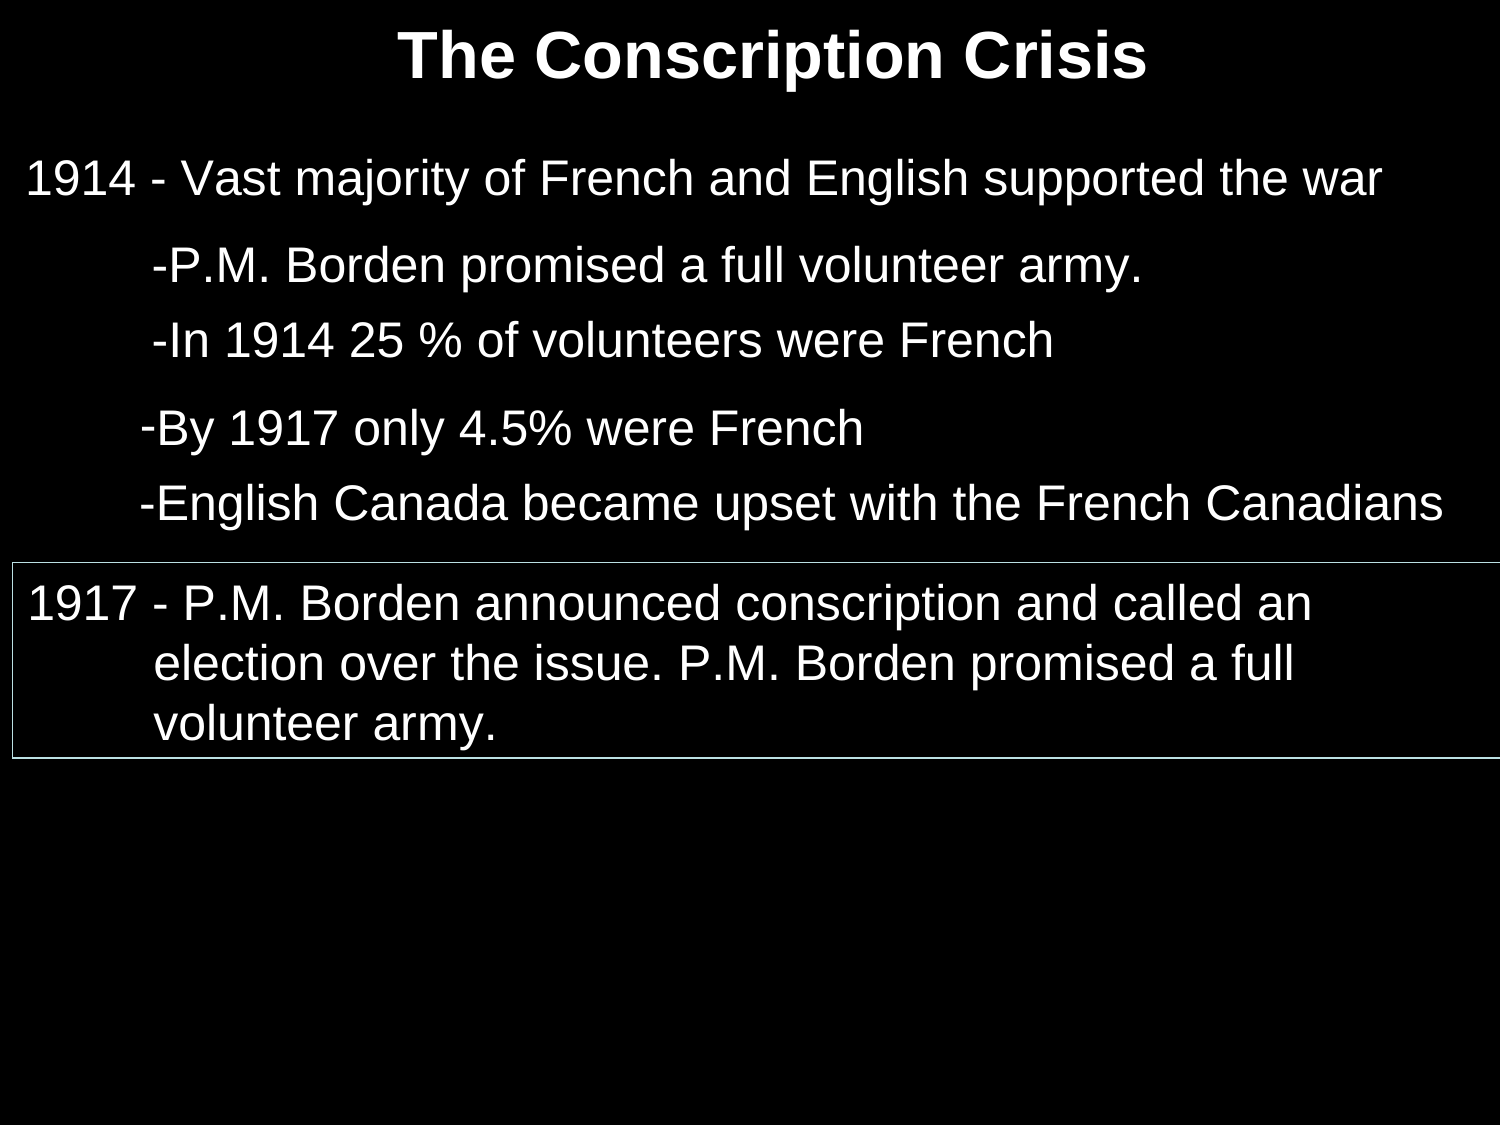

The Conscription Crisis
 1914 - Vast majority of French and English supported the war
 -P.M. Borden promised a full volunteer army.
 -In 1914 25 % of volunteers were French
By 1917 only 4.5% were French
 -English Canada became upset with the French Canadians
1917 - P.M. Borden announced conscription and called an
 election over the issue. P.M. Borden promised a full
 volunteer army.